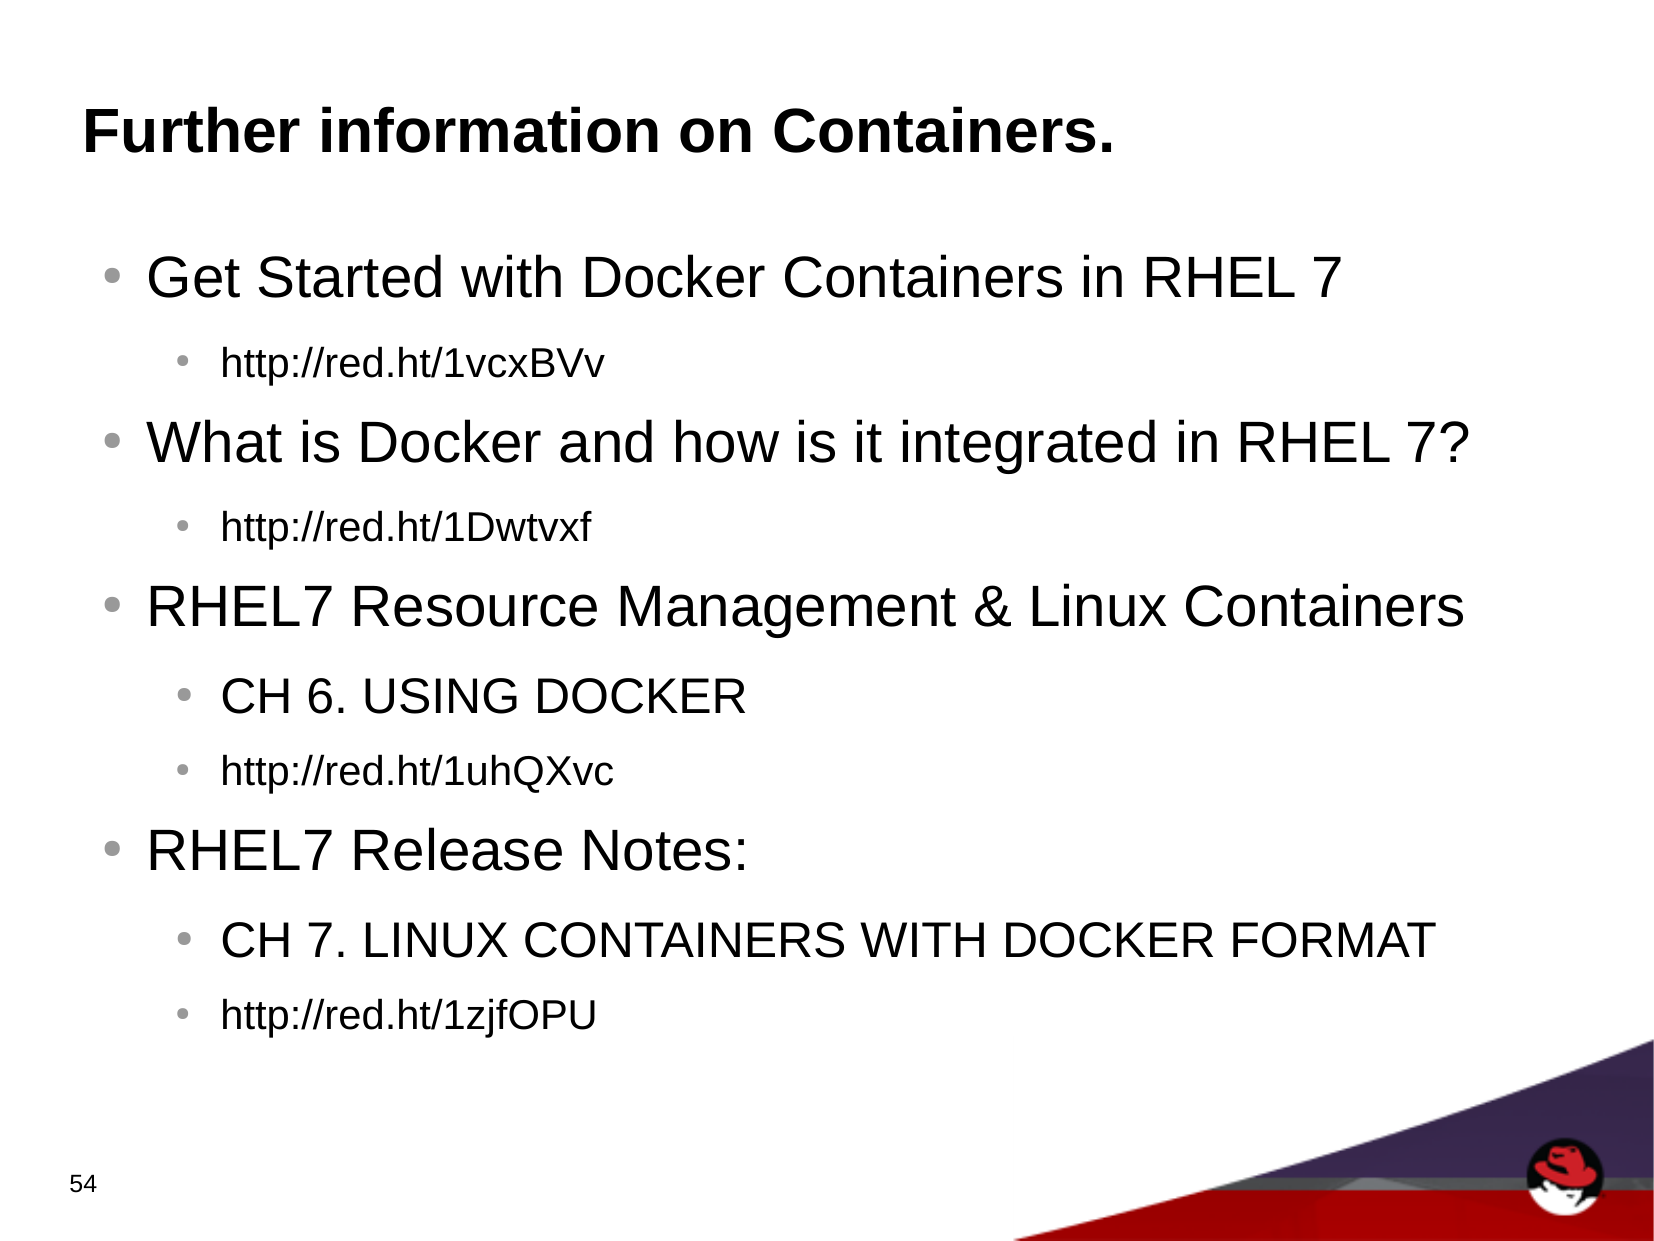

# Further information on Containers.
Get Started with Docker Containers in RHEL 7
http://red.ht/1vcxBVv
What is Docker and how is it integrated in RHEL 7?
http://red.ht/1Dwtvxf
RHEL7 Resource Management & Linux Containers
CH 6. USING DOCKER
http://red.ht/1uhQXvc
RHEL7 Release Notes:
CH 7. LINUX CONTAINERS WITH DOCKER FORMAT
http://red.ht/1zjfOPU